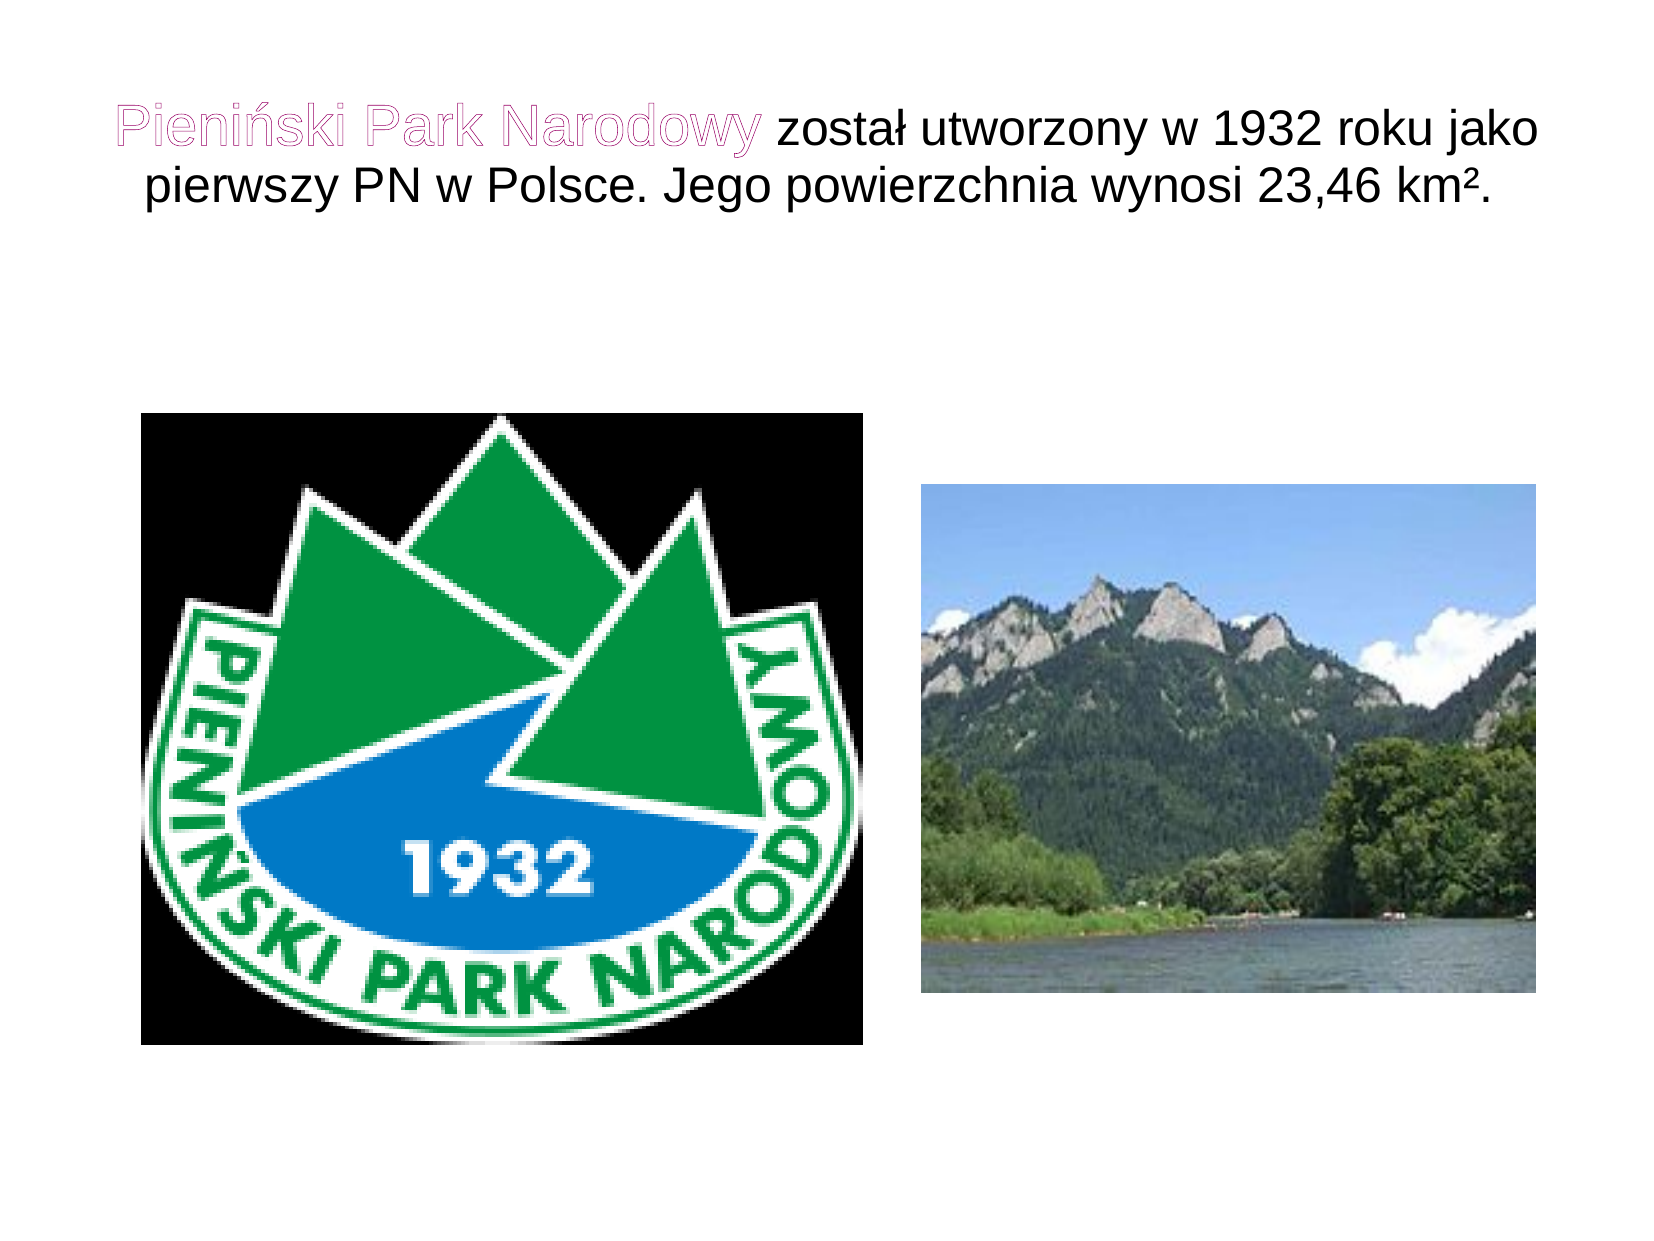

# Pieniński Park Narodowy został utworzony w 1932 roku jako pierwszy PN w Polsce. Jego powierzchnia wynosi 23,46 km².